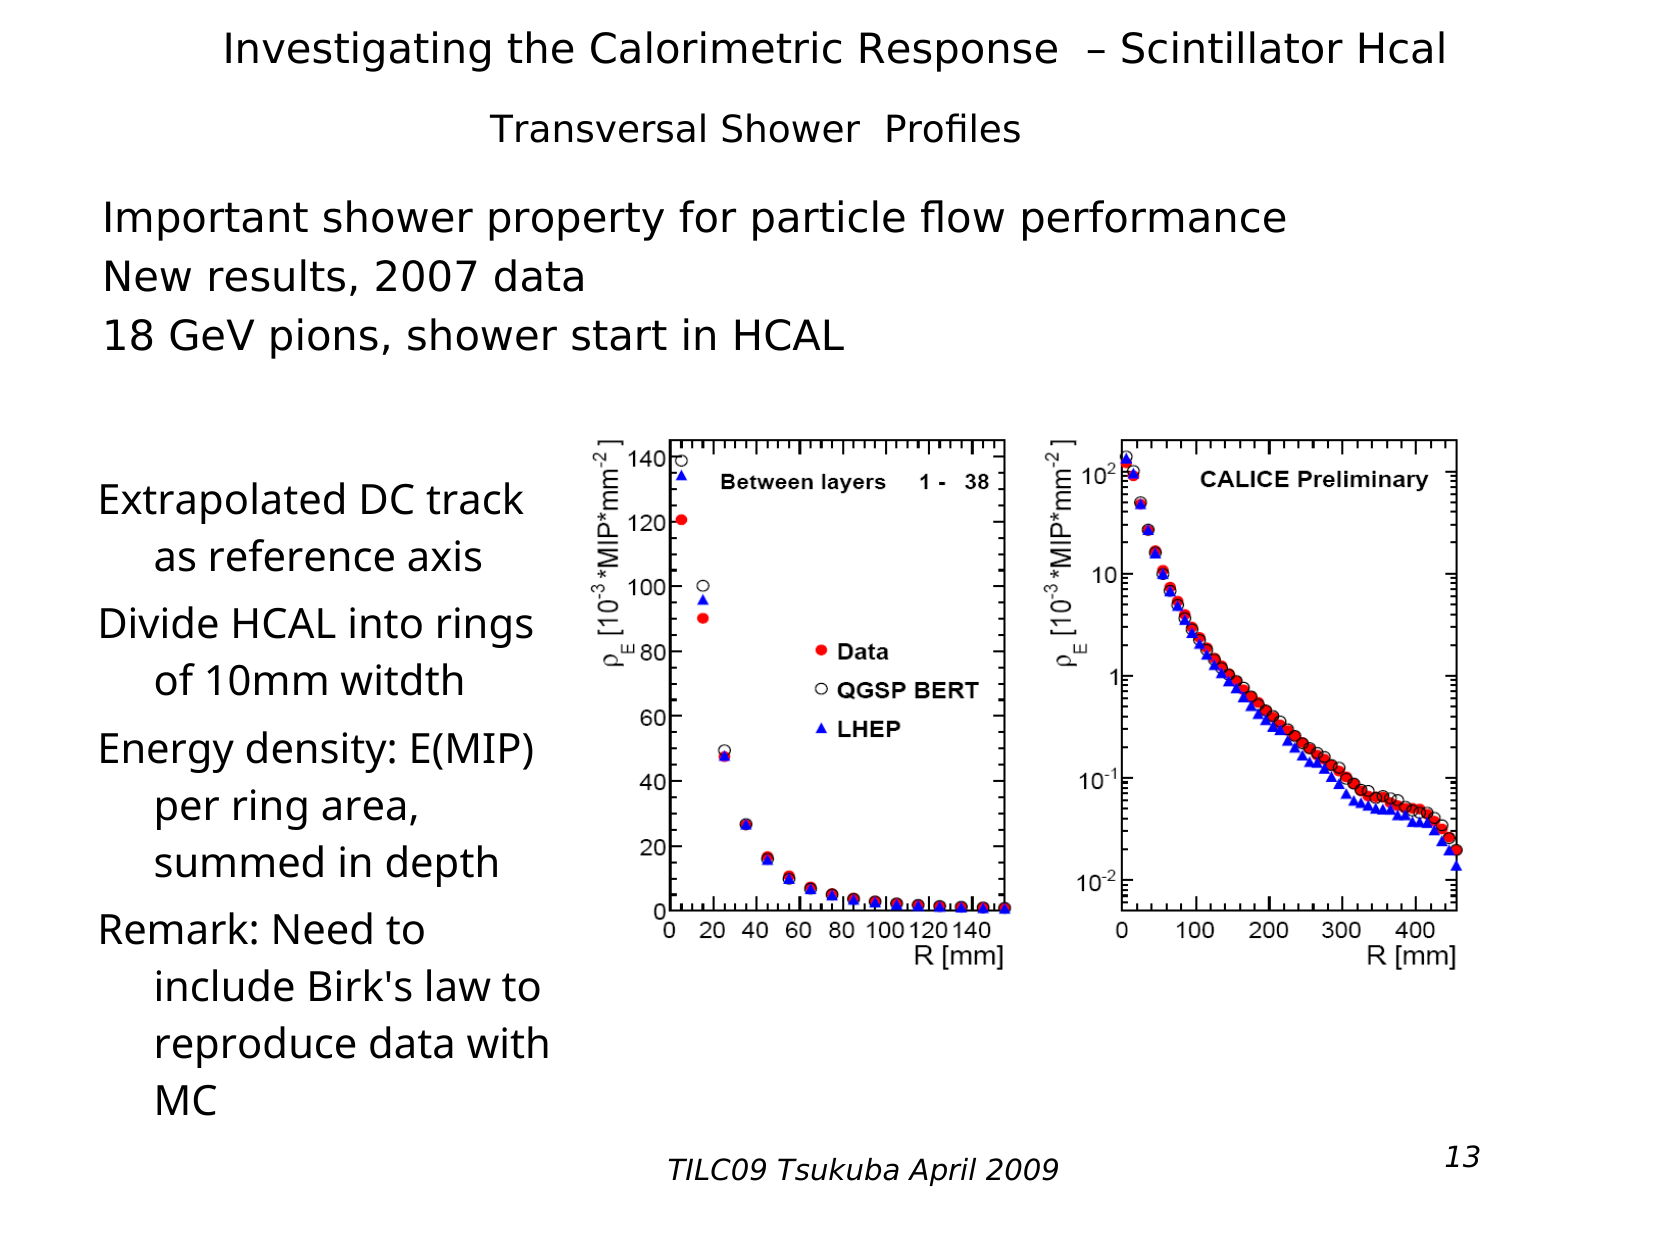

Investigating the Calorimetric Response – Scintillator Hcal
Transversal Shower Profiles
# Important shower property for particle flow performance
New results, 2007 data
18 GeV pions, shower start in HCAL
Extrapolated DC track as reference axis
Divide HCAL into rings of 10mm witdth
Energy density: E(MIP) per ring area, summed in depth
Remark: Need to include Birk's law to reproduce data with MC
ECFA 2008 Warsaw June 2008